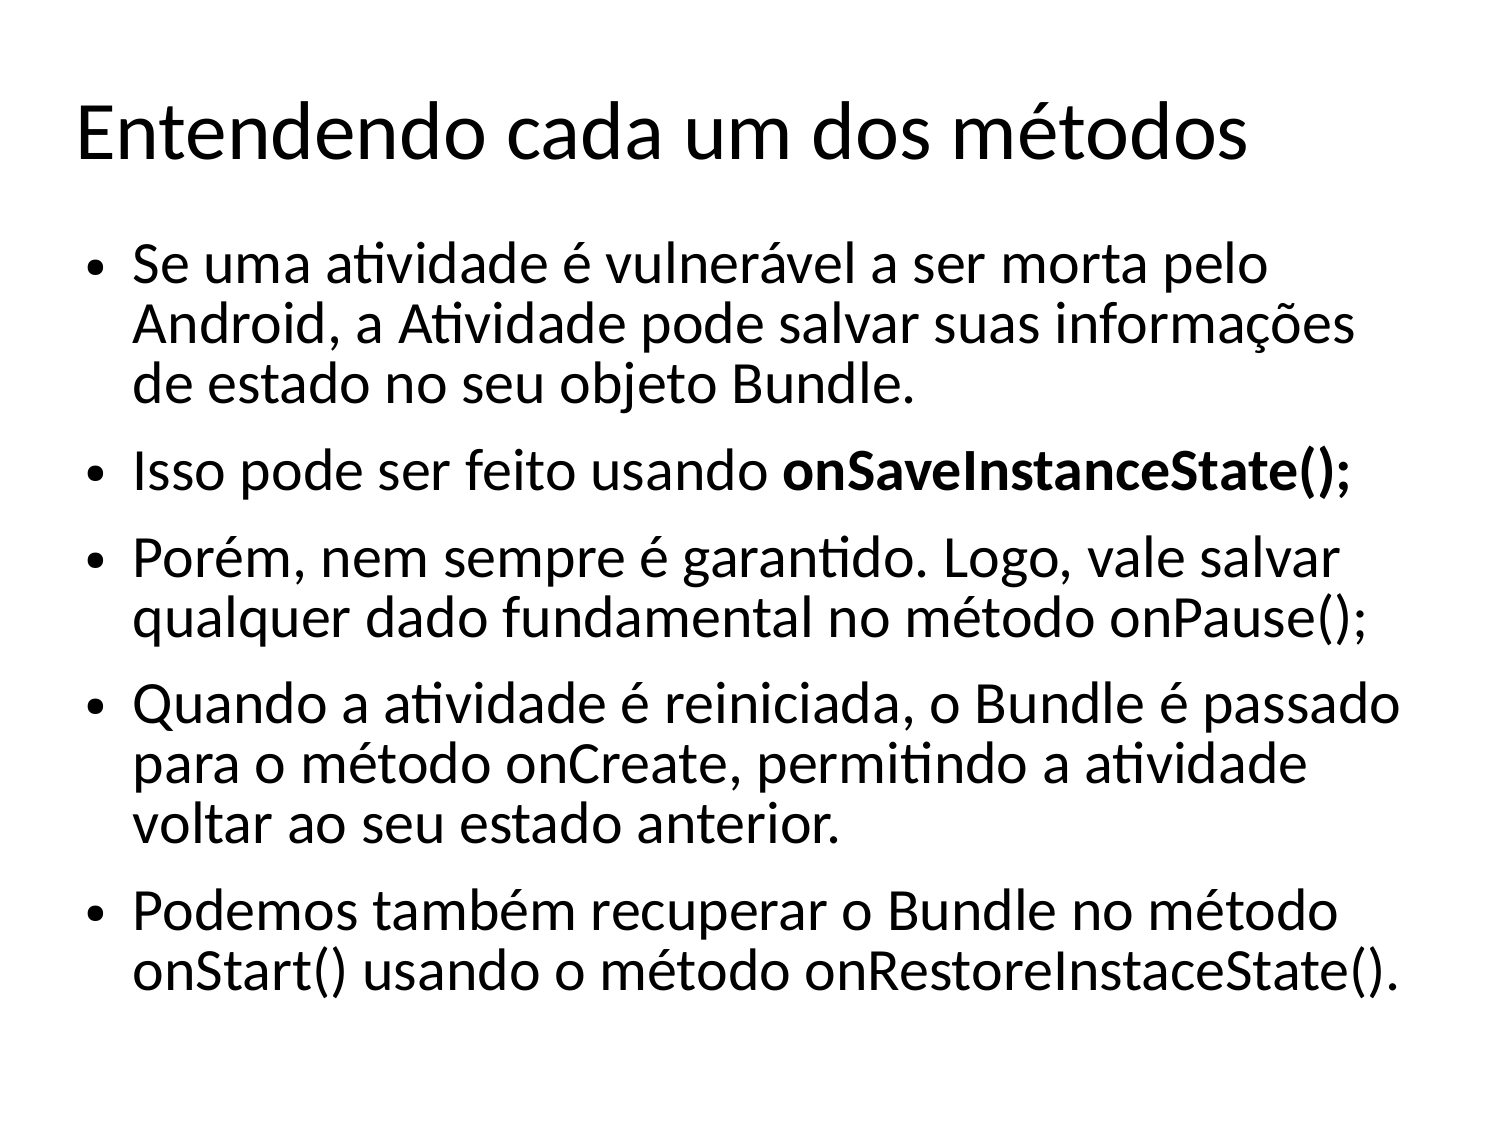

# Entendendo cada um dos métodos
Se uma atividade é vulnerável a ser morta pelo Android, a Atividade pode salvar suas informações de estado no seu objeto Bundle.
Isso pode ser feito usando onSaveInstanceState();
Porém, nem sempre é garantido. Logo, vale salvar qualquer dado fundamental no método onPause();
Quando a atividade é reiniciada, o Bundle é passado para o método onCreate, permitindo a atividade voltar ao seu estado anterior.
Podemos também recuperar o Bundle no método onStart() usando o método onRestoreInstaceState().